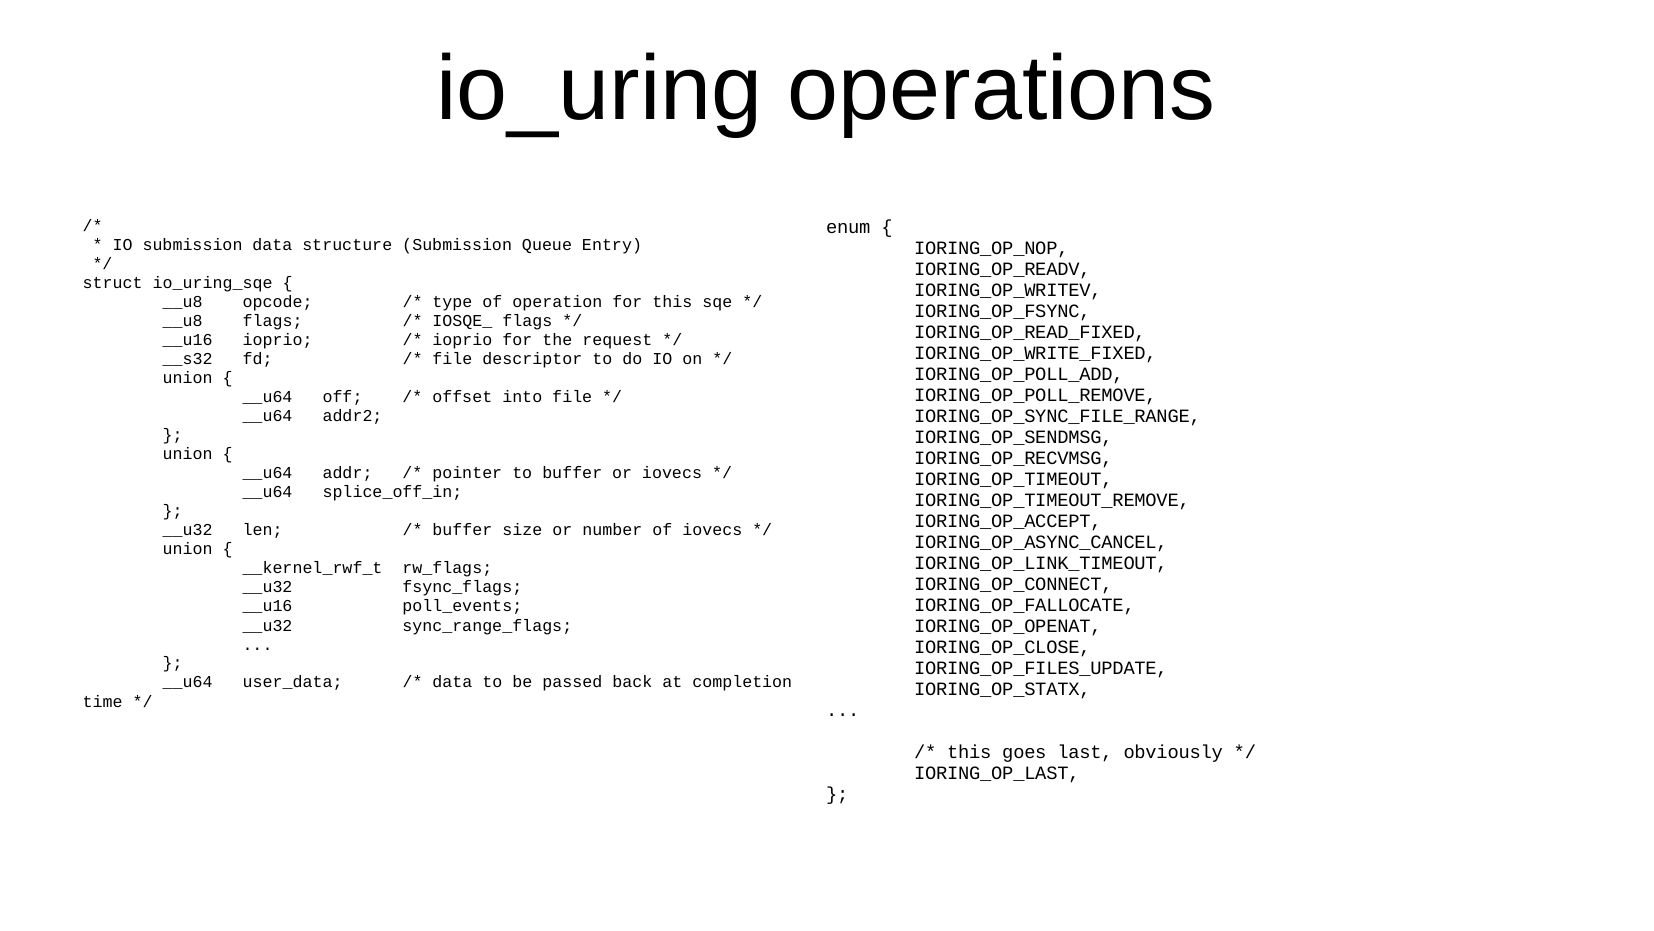

# io_uring operations
/*
 * IO submission data structure (Submission Queue Entry)
 */
struct io_uring_sqe {
 __u8 opcode; /* type of operation for this sqe */
 __u8 flags; /* IOSQE_ flags */
 __u16 ioprio; /* ioprio for the request */
 __s32 fd; /* file descriptor to do IO on */
 union {
 __u64 off; /* offset into file */
 __u64 addr2;
 };
 union {
 __u64 addr; /* pointer to buffer or iovecs */
 __u64 splice_off_in;
 };
 __u32 len; /* buffer size or number of iovecs */
 union {
 __kernel_rwf_t rw_flags;
 __u32 fsync_flags;
 __u16 poll_events;
 __u32 sync_range_flags;
 ...
 };
 __u64 user_data; /* data to be passed back at completion time */
enum {
 IORING_OP_NOP,
 IORING_OP_READV,
 IORING_OP_WRITEV,
 IORING_OP_FSYNC,
 IORING_OP_READ_FIXED,
 IORING_OP_WRITE_FIXED,
 IORING_OP_POLL_ADD,
 IORING_OP_POLL_REMOVE,
 IORING_OP_SYNC_FILE_RANGE,
 IORING_OP_SENDMSG,
 IORING_OP_RECVMSG,
 IORING_OP_TIMEOUT,
 IORING_OP_TIMEOUT_REMOVE,
 IORING_OP_ACCEPT,
 IORING_OP_ASYNC_CANCEL,
 IORING_OP_LINK_TIMEOUT,
 IORING_OP_CONNECT,
 IORING_OP_FALLOCATE,
 IORING_OP_OPENAT,
 IORING_OP_CLOSE,
 IORING_OP_FILES_UPDATE,
 IORING_OP_STATX,
...
 /* this goes last, obviously */
 IORING_OP_LAST,
};